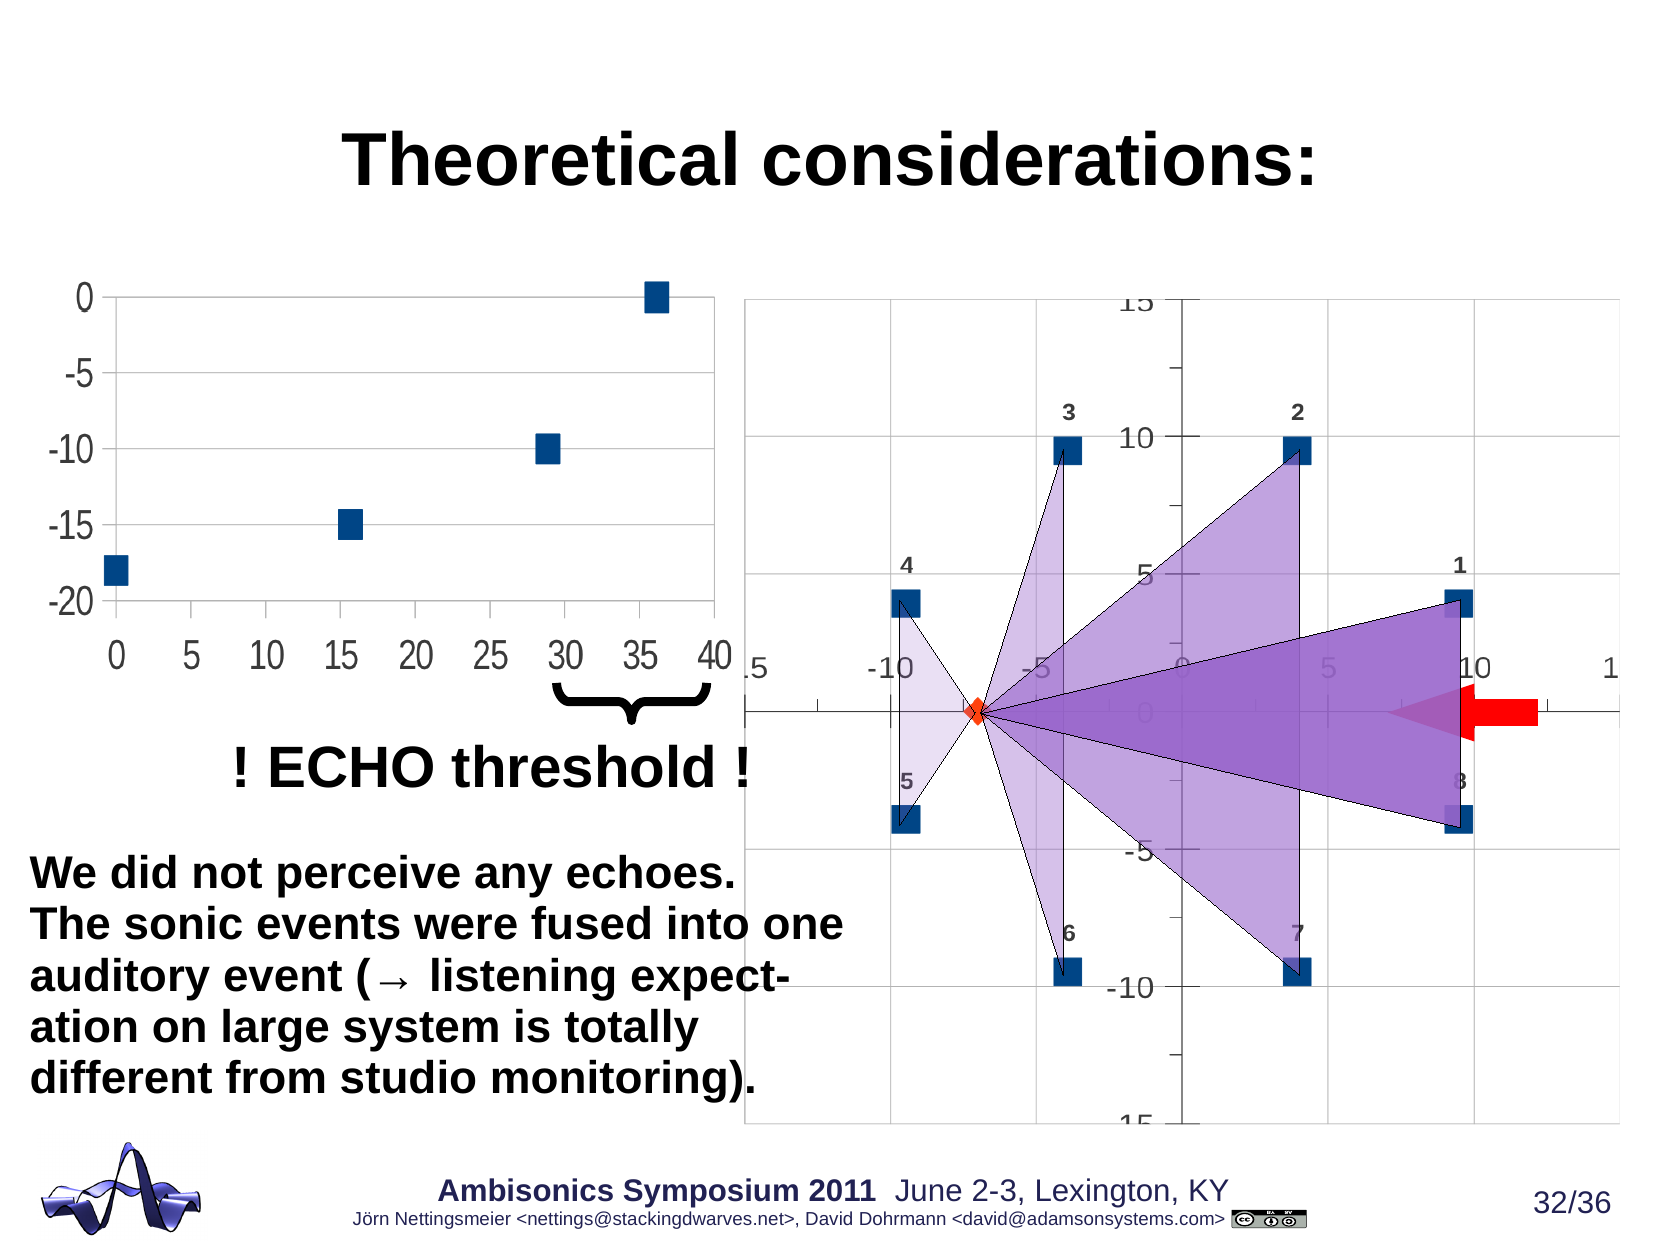

# Theoretical considerations:
! ECHO threshold !
We did not perceive any echoes.
The sonic events were fused into one auditory event (→ listening expect-ation on large system is totally different from studio monitoring).